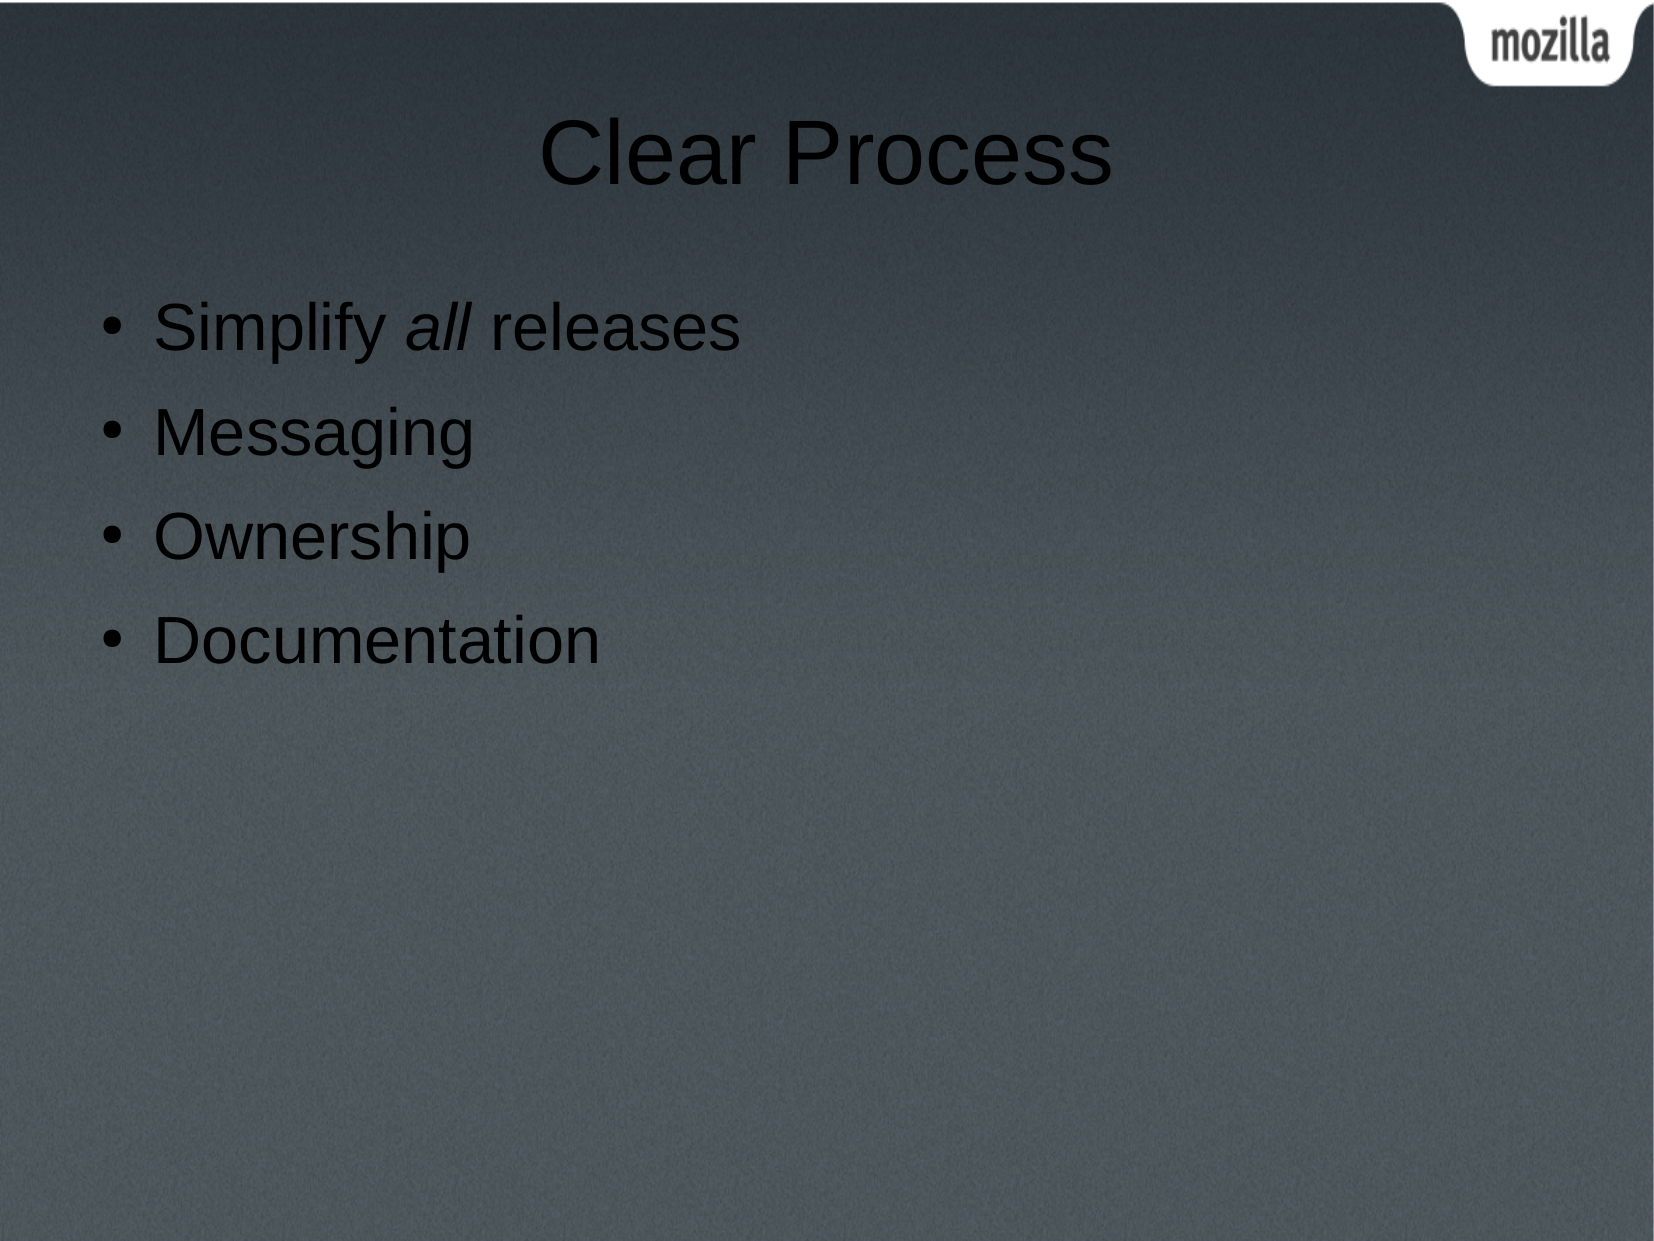

# Clear Process
Simplify all releases
Messaging
Ownership
Documentation